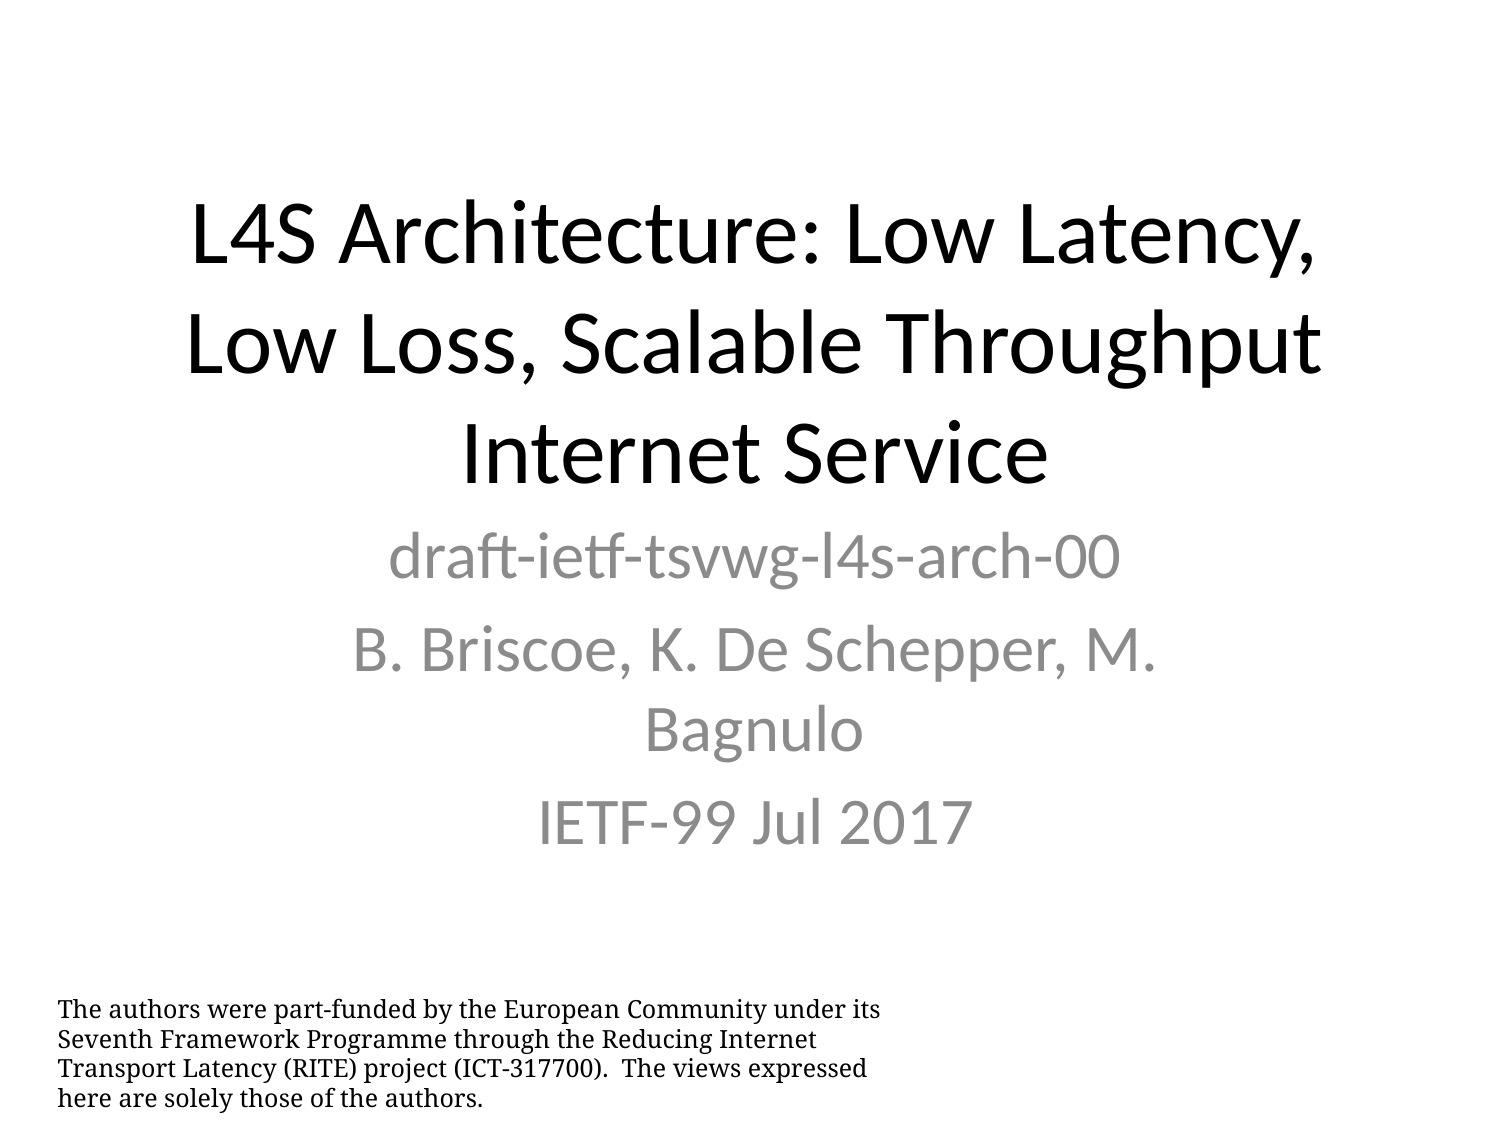

L4S Architecture: Low Latency, Low Loss, Scalable Throughput Internet Service
draft-ietf-tsvwg-l4s-arch-00
B. Briscoe, K. De Schepper, M. Bagnulo
IETF-99 Jul 2017
The authors were part-funded by the European Community under its Seventh Framework Programme through the Reducing Internet Transport Latency (RITE) project (ICT-317700). The views expressed here are solely those of the authors.